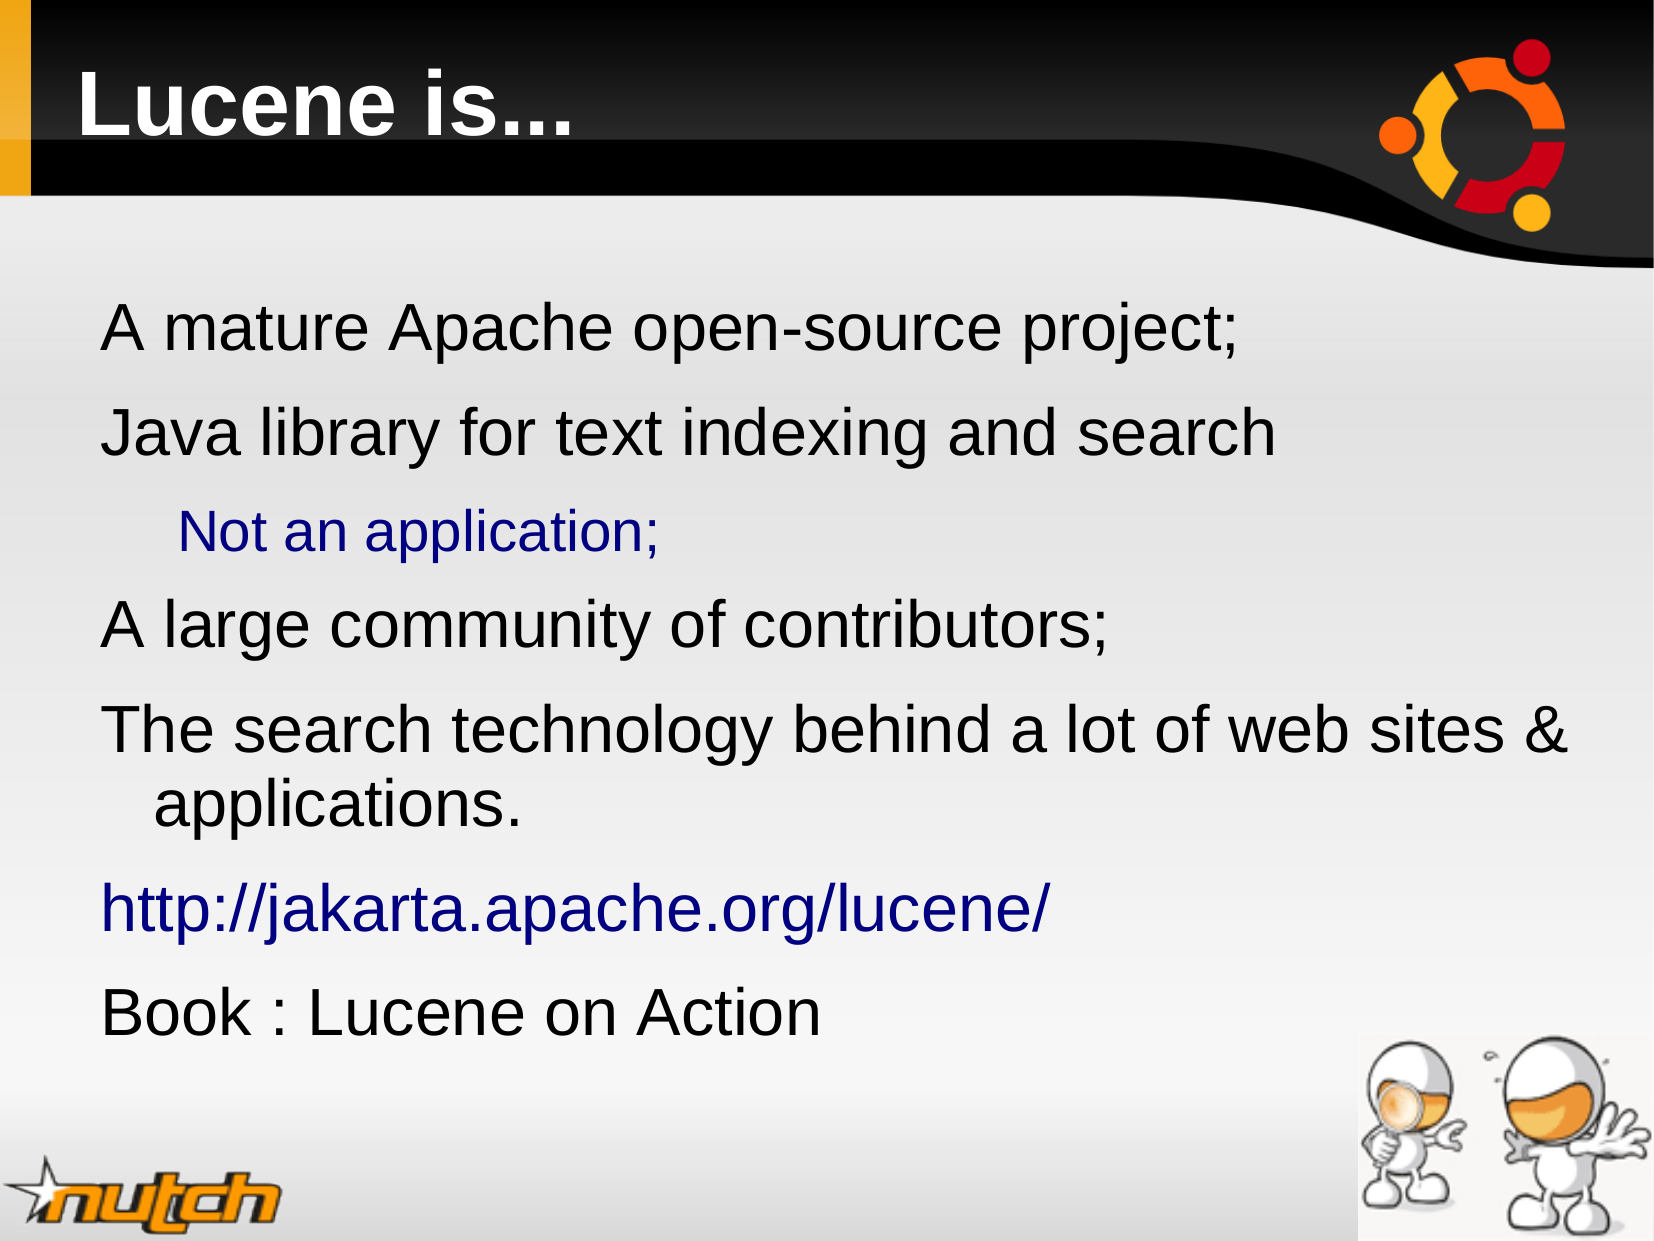

# Lucene is...
A mature Apache open-source project;
Java library for text indexing and search
Not an application;
A large community of contributors;
The search technology behind a lot of web sites & applications.
http://jakarta.apache.org/lucene/
Book : Lucene on Action